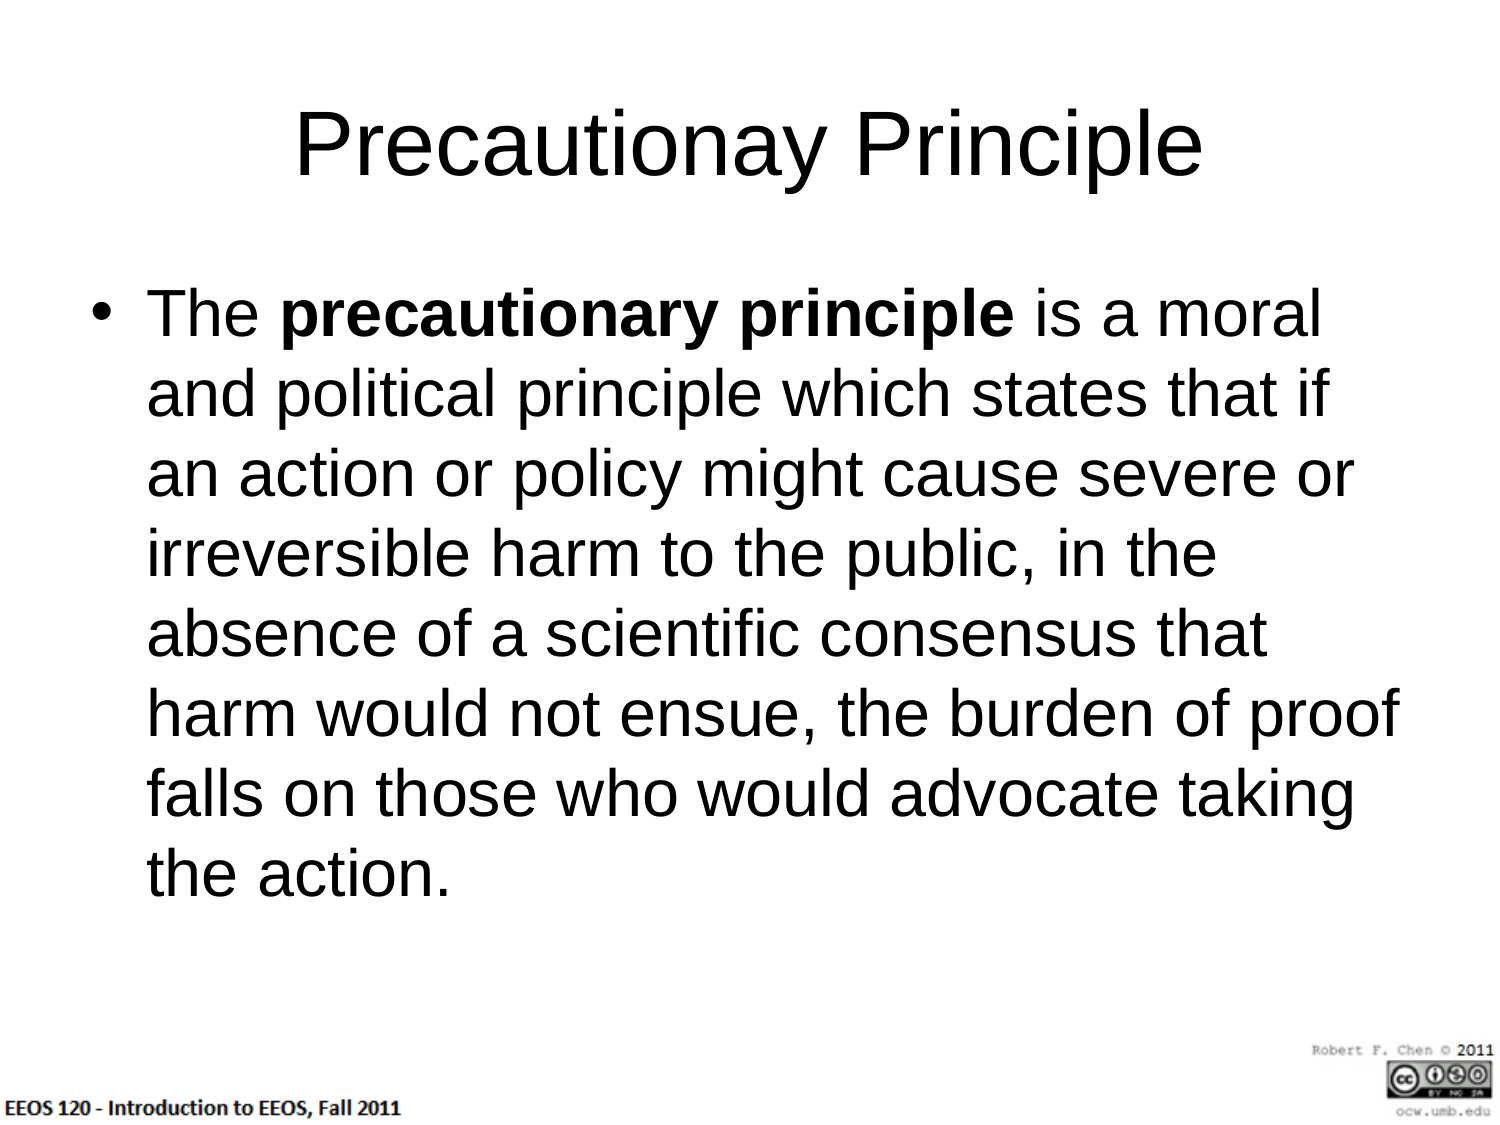

# Precautionay Principle
The precautionary principle is a moral and political principle which states that if an action or policy might cause severe or irreversible harm to the public, in the absence of a scientific consensus that harm would not ensue, the burden of proof falls on those who would advocate taking the action.